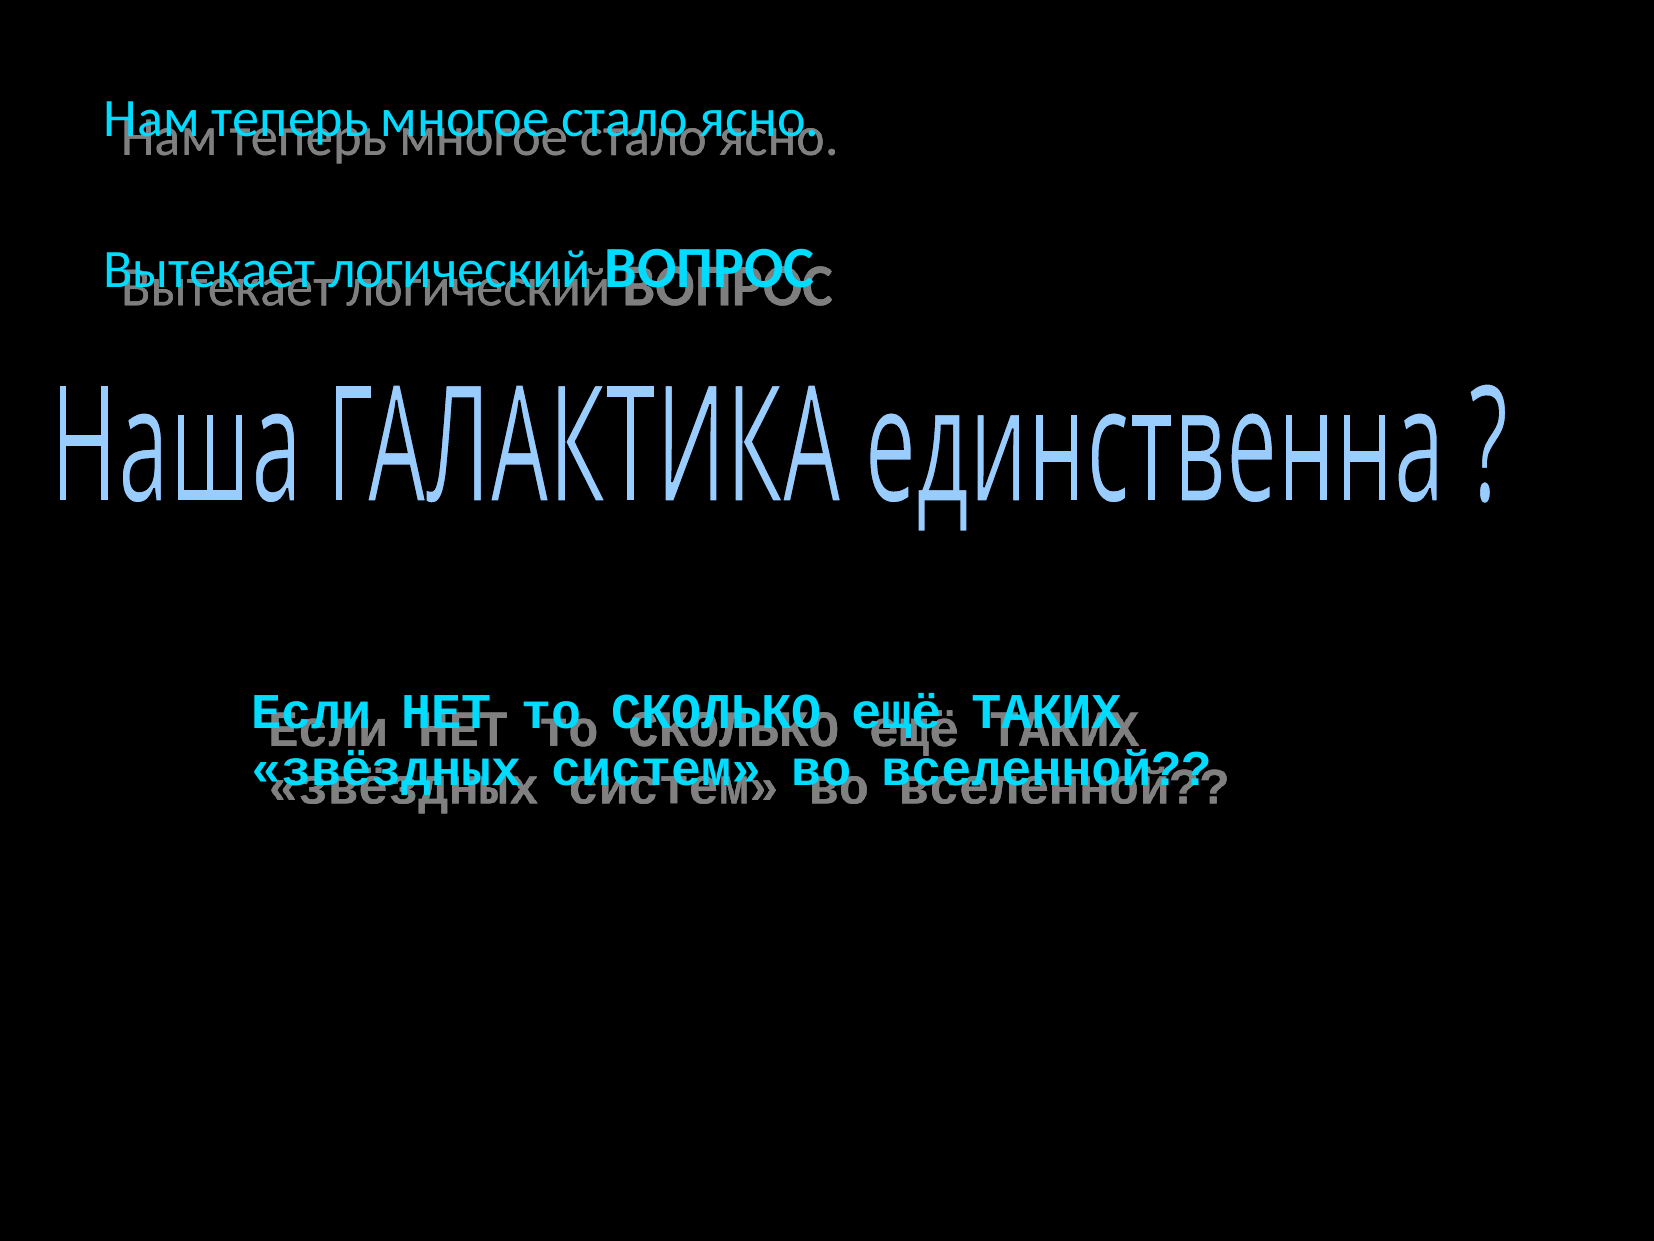

Нам теперь многое стало ясно.
Вытекает логический ВОПРОС
Наша ГАЛАКТИКА единственна ?
Если НЕТ то СКОЛЬКО ещё ТАКИХ «звёздных систем» во вселенной??